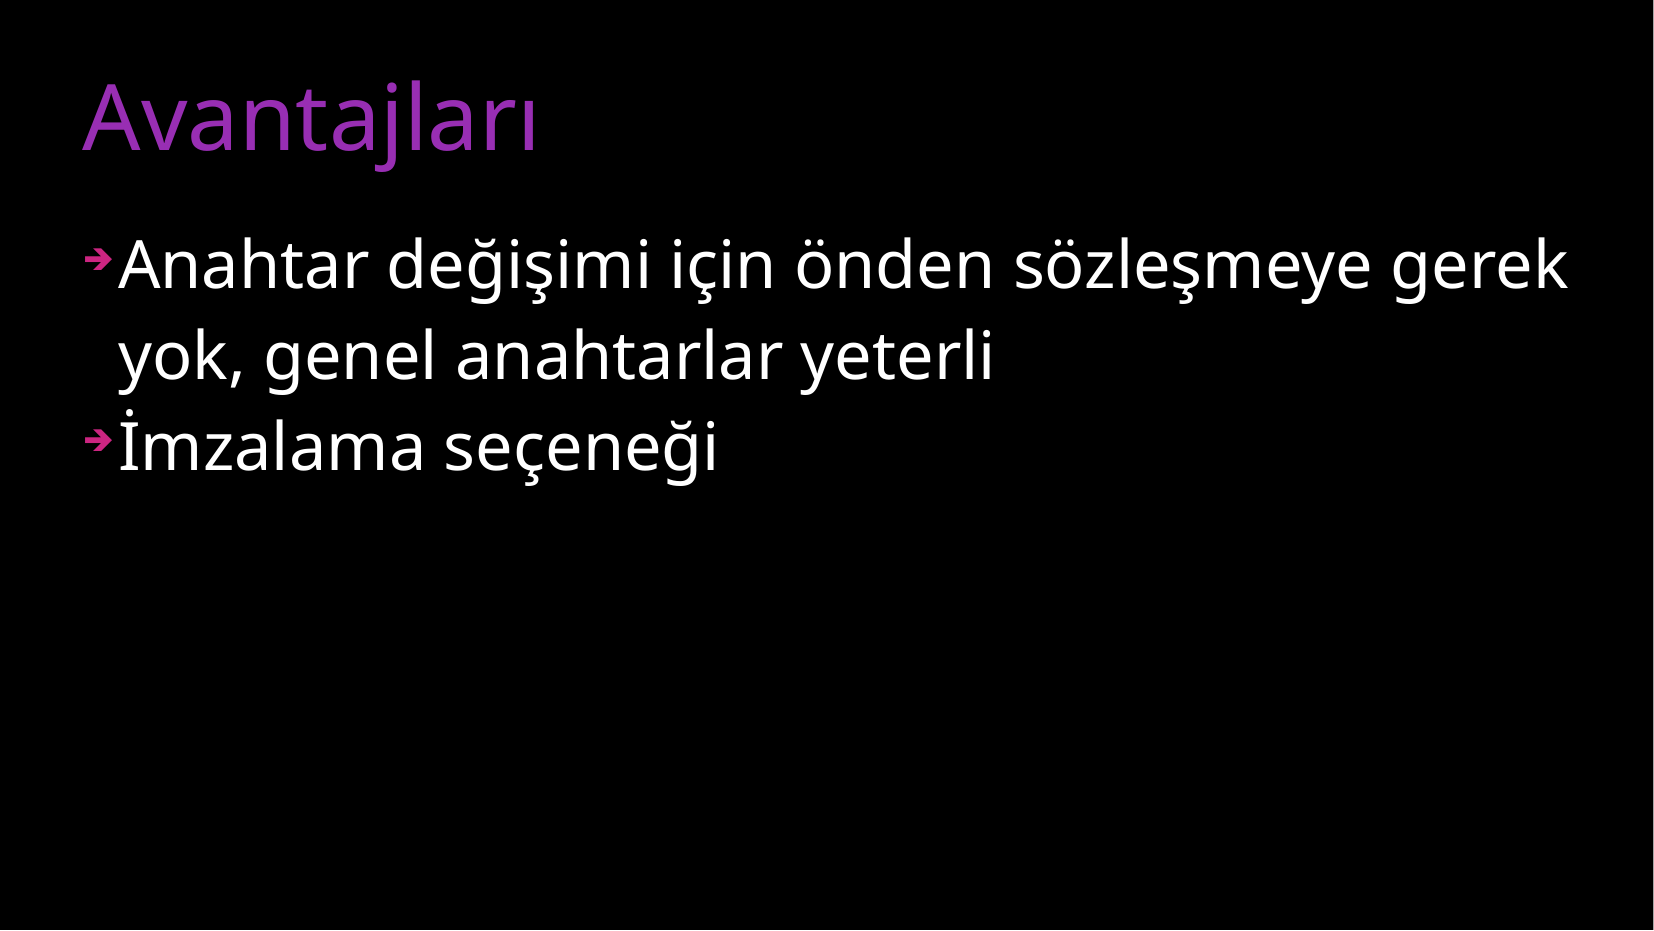

# Avantajları
Anahtar değişimi için önden sözleşmeye gerek yok, genel anahtarlar yeterli
İmzalama seçeneği